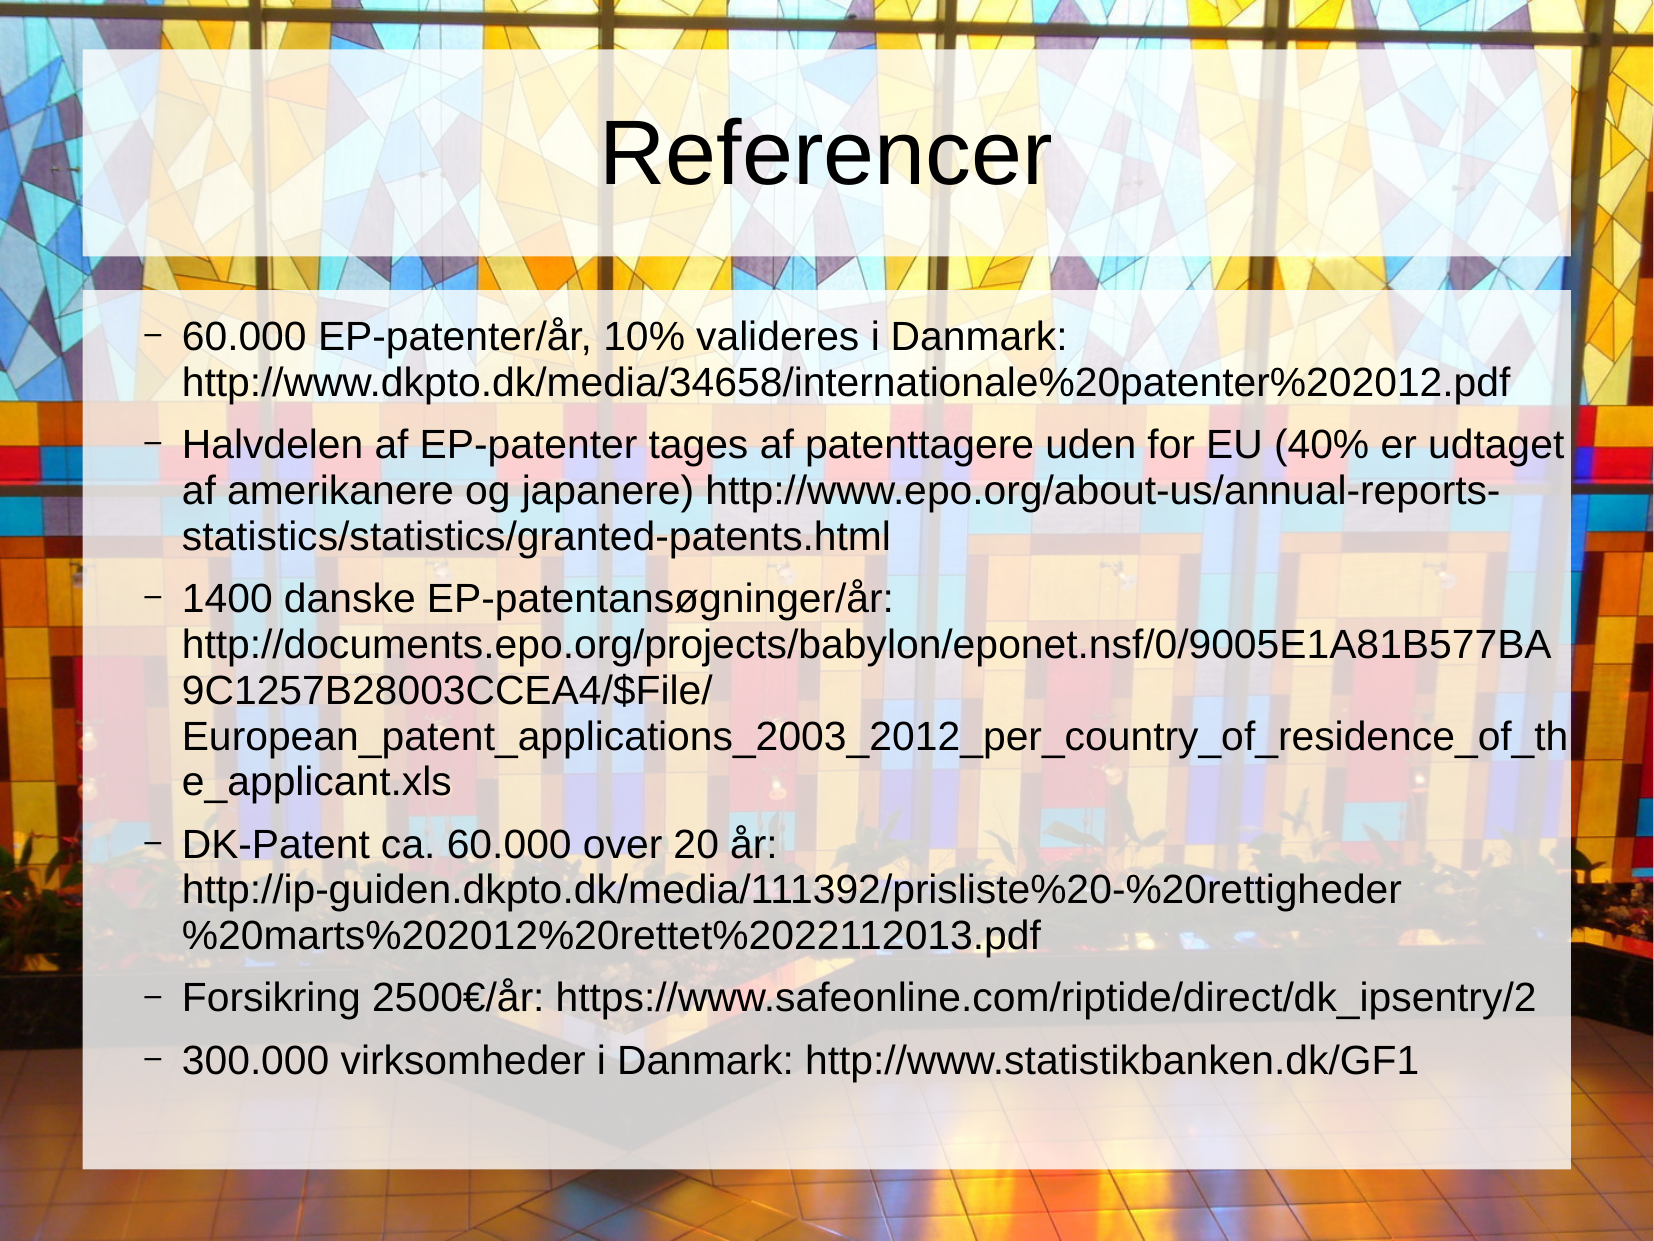

# Referencer
60.000 EP-patenter/år, 10% valideres i Danmark: http://www.dkpto.dk/media/34658/internationale%20patenter%202012.pdf
Halvdelen af EP-patenter tages af patenttagere uden for EU (40% er udtaget af amerikanere og japanere) http://www.epo.org/about-us/annual-reports-statistics/statistics/granted-patents.html
1400 danske EP-patentansøgninger/år: http://documents.epo.org/projects/babylon/eponet.nsf/0/9005E1A81B577BA9C1257B28003CCEA4/$File/European_patent_applications_2003_2012_per_country_of_residence_of_the_applicant.xls
DK-Patent ca. 60.000 over 20 år: http://ip-guiden.dkpto.dk/media/111392/prisliste%20-%20rettigheder%20marts%202012%20rettet%2022112013.pdf
Forsikring 2500€/år: https://www.safeonline.com/riptide/direct/dk_ipsentry/2
300.000 virksomheder i Danmark: http://www.statistikbanken.dk/GF1